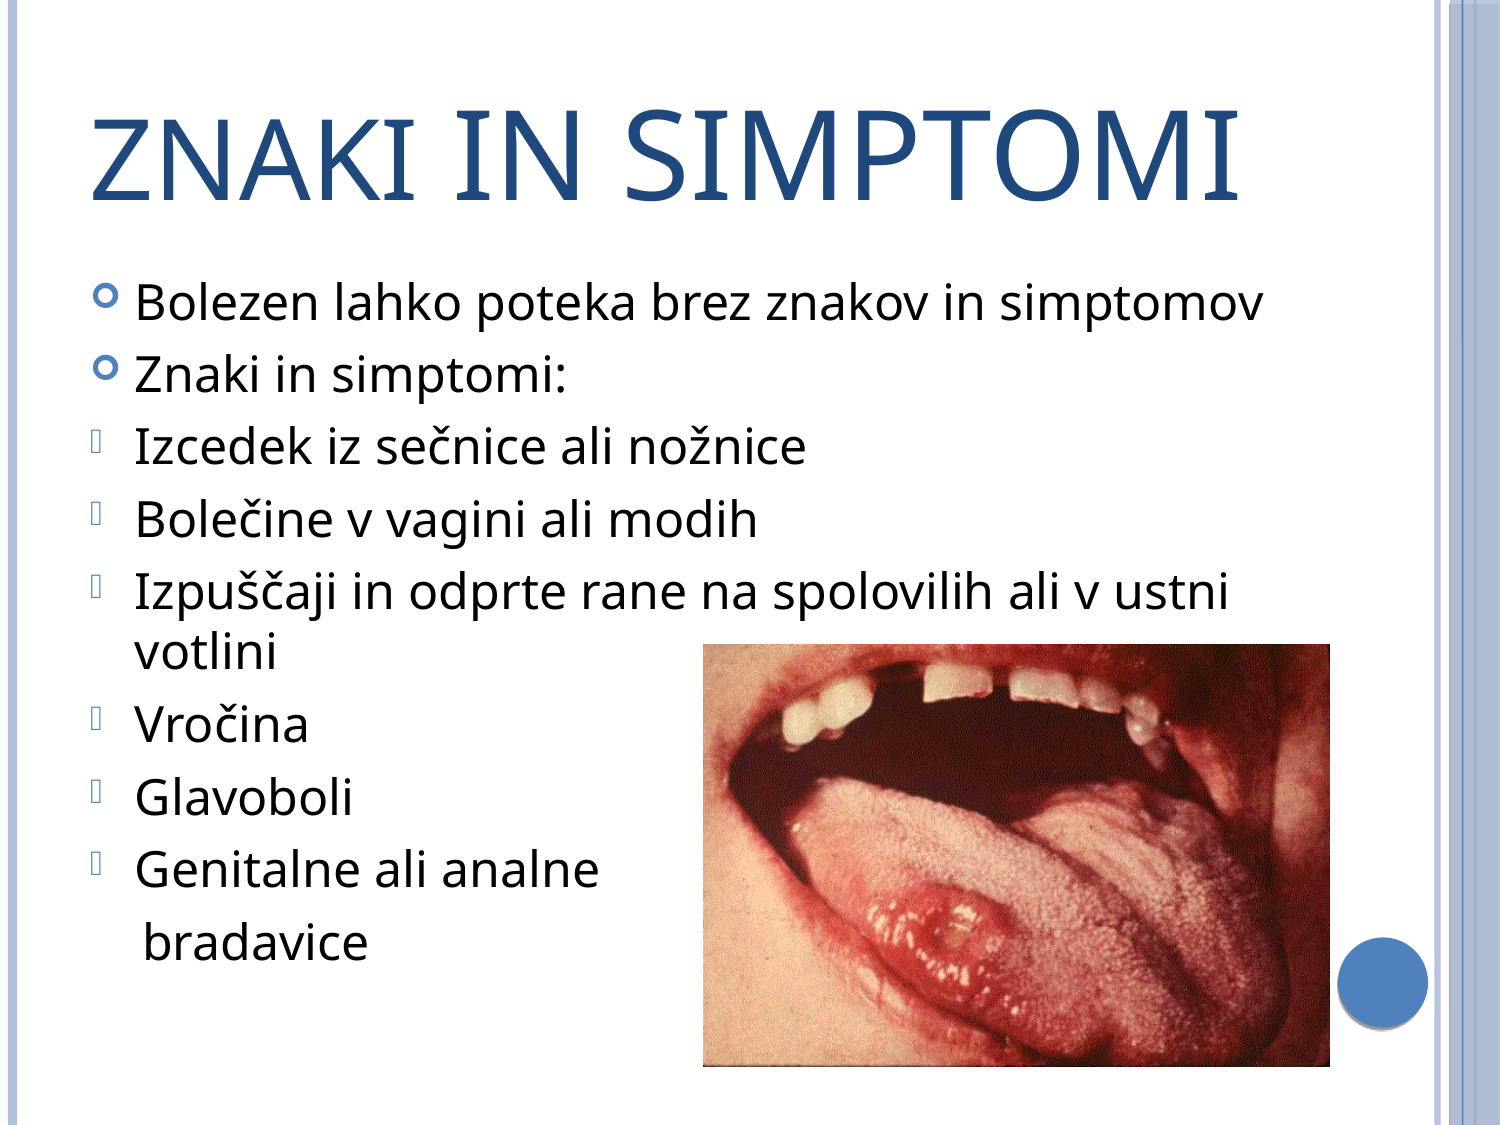

# Znaki in simptomi
Bolezen lahko poteka brez znakov in simptomov
Znaki in simptomi:
Izcedek iz sečnice ali nožnice
Bolečine v vagini ali modih
Izpuščaji in odprte rane na spolovilih ali v ustni votlini
Vročina
Glavoboli
Genitalne ali analne
 bradavice